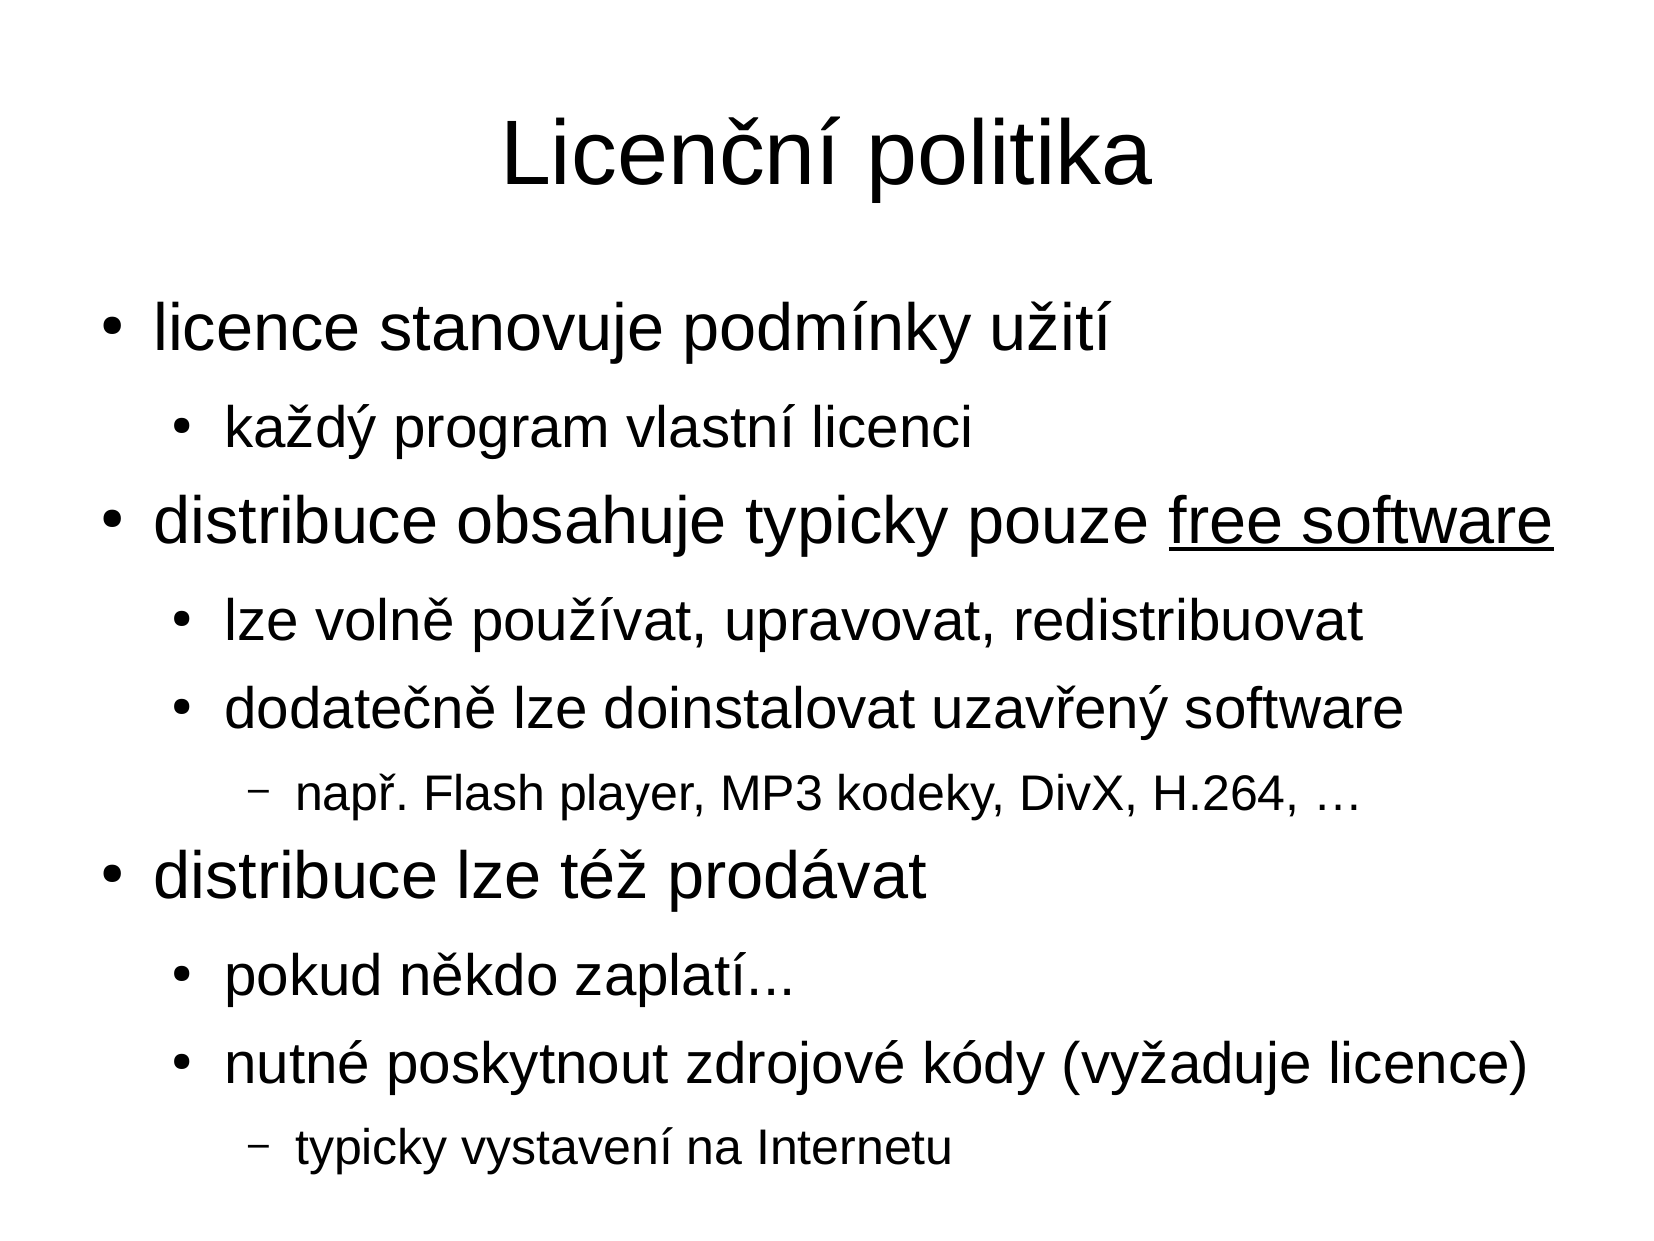

# Licenční politika
licence stanovuje podmínky užití
každý program vlastní licenci
distribuce obsahuje typicky pouze free software
lze volně používat, upravovat, redistribuovat
dodatečně lze doinstalovat uzavřený software
např. Flash player, MP3 kodeky, DivX, H.264, …
distribuce lze též prodávat
pokud někdo zaplatí...
nutné poskytnout zdrojové kódy (vyžaduje licence)
typicky vystavení na Internetu